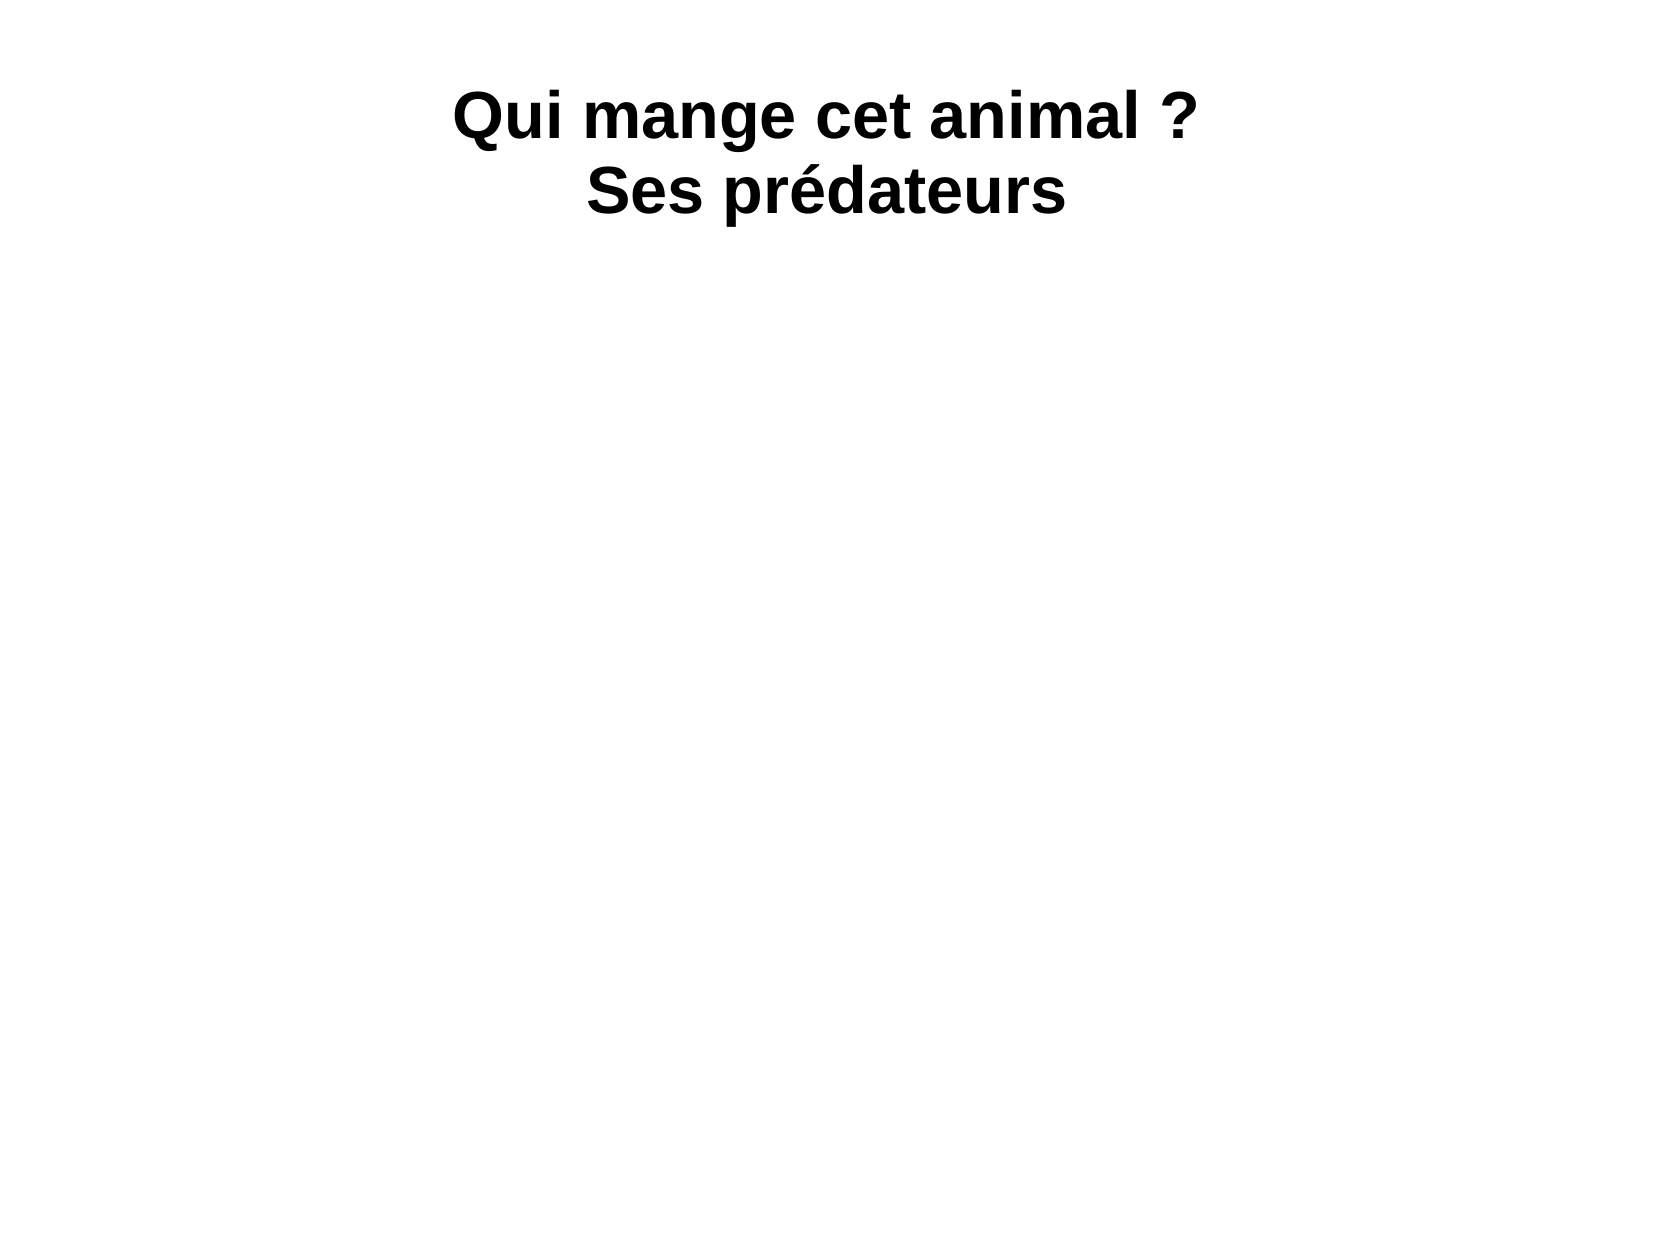

# Qui mange cet animal ? Ses prédateurs